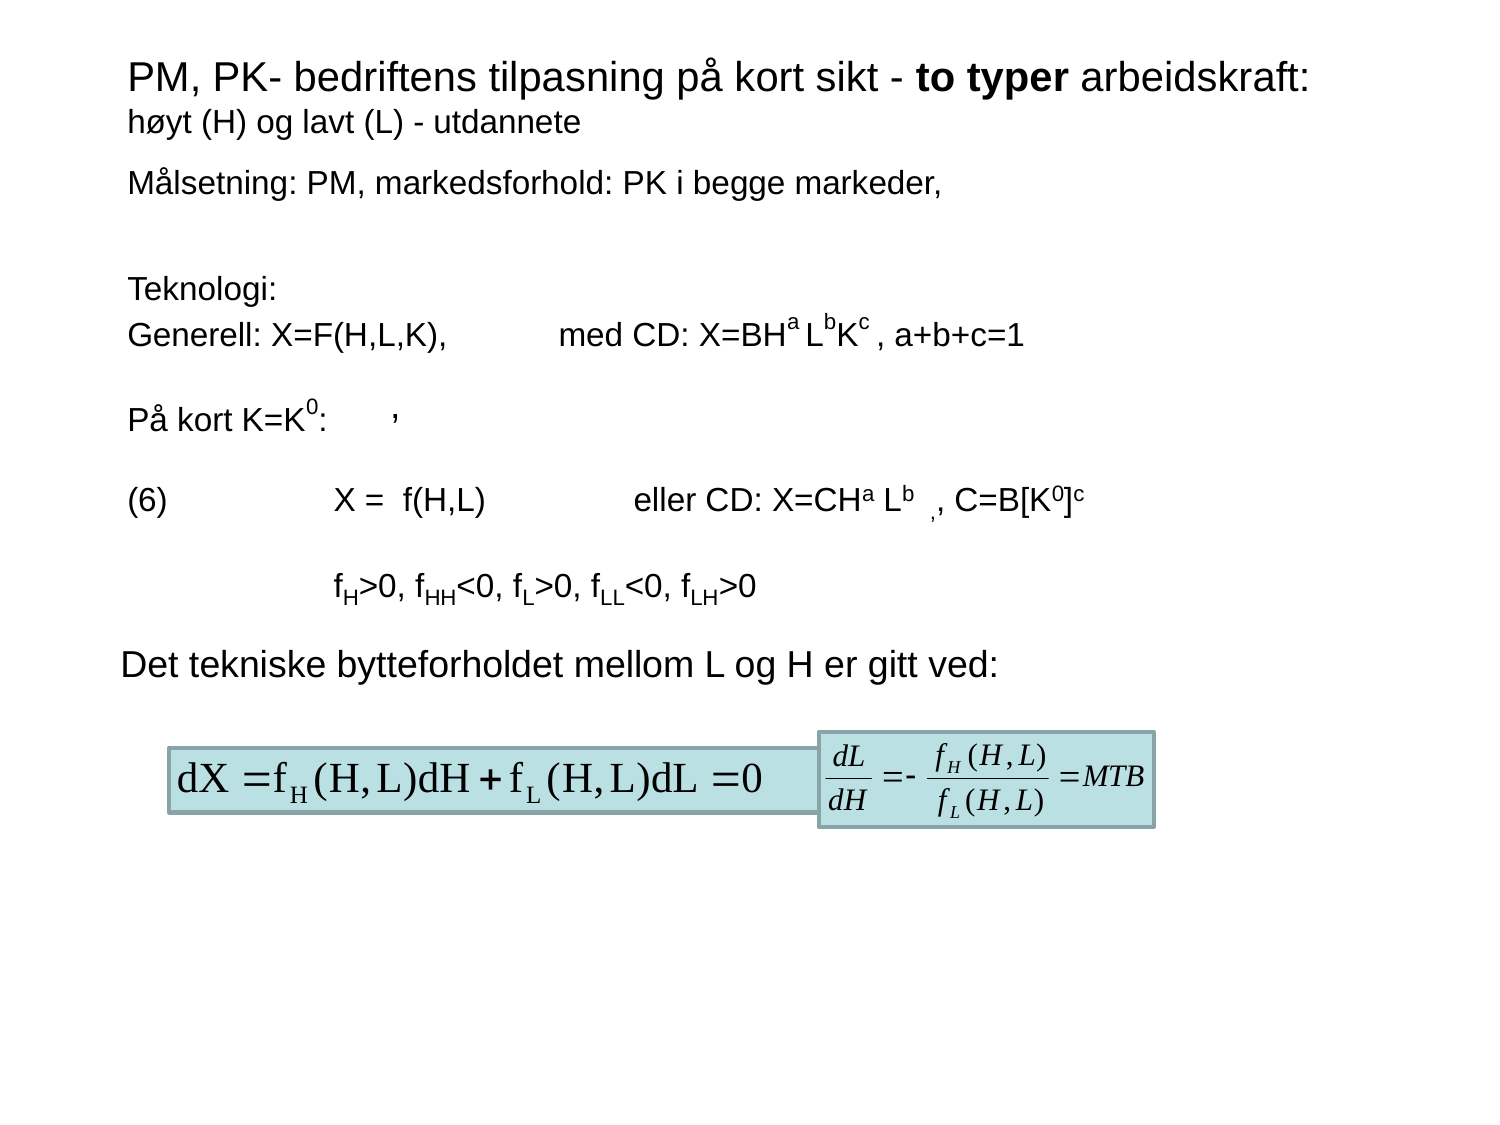

PM, PK- bedriftens tilpasning på kort sikt - to typer arbeidskraft: høyt (H) og lavt (L) - utdannete
Målsetning: PM, markedsforhold: PK i begge markeder,
Teknologi:
Generell: X=F(H,L,K), 		med CD: X=BHa LbKc , a+b+c=1
På kort K=K0:
(6)		X = f(H,L) 		eller CD: X=CHa Lb ,, C=B[K0]c
		fH>0, fHH<0, fL>0, fLL<0, fLH>0
,
Det tekniske bytteforholdet mellom L og H er gitt ved: